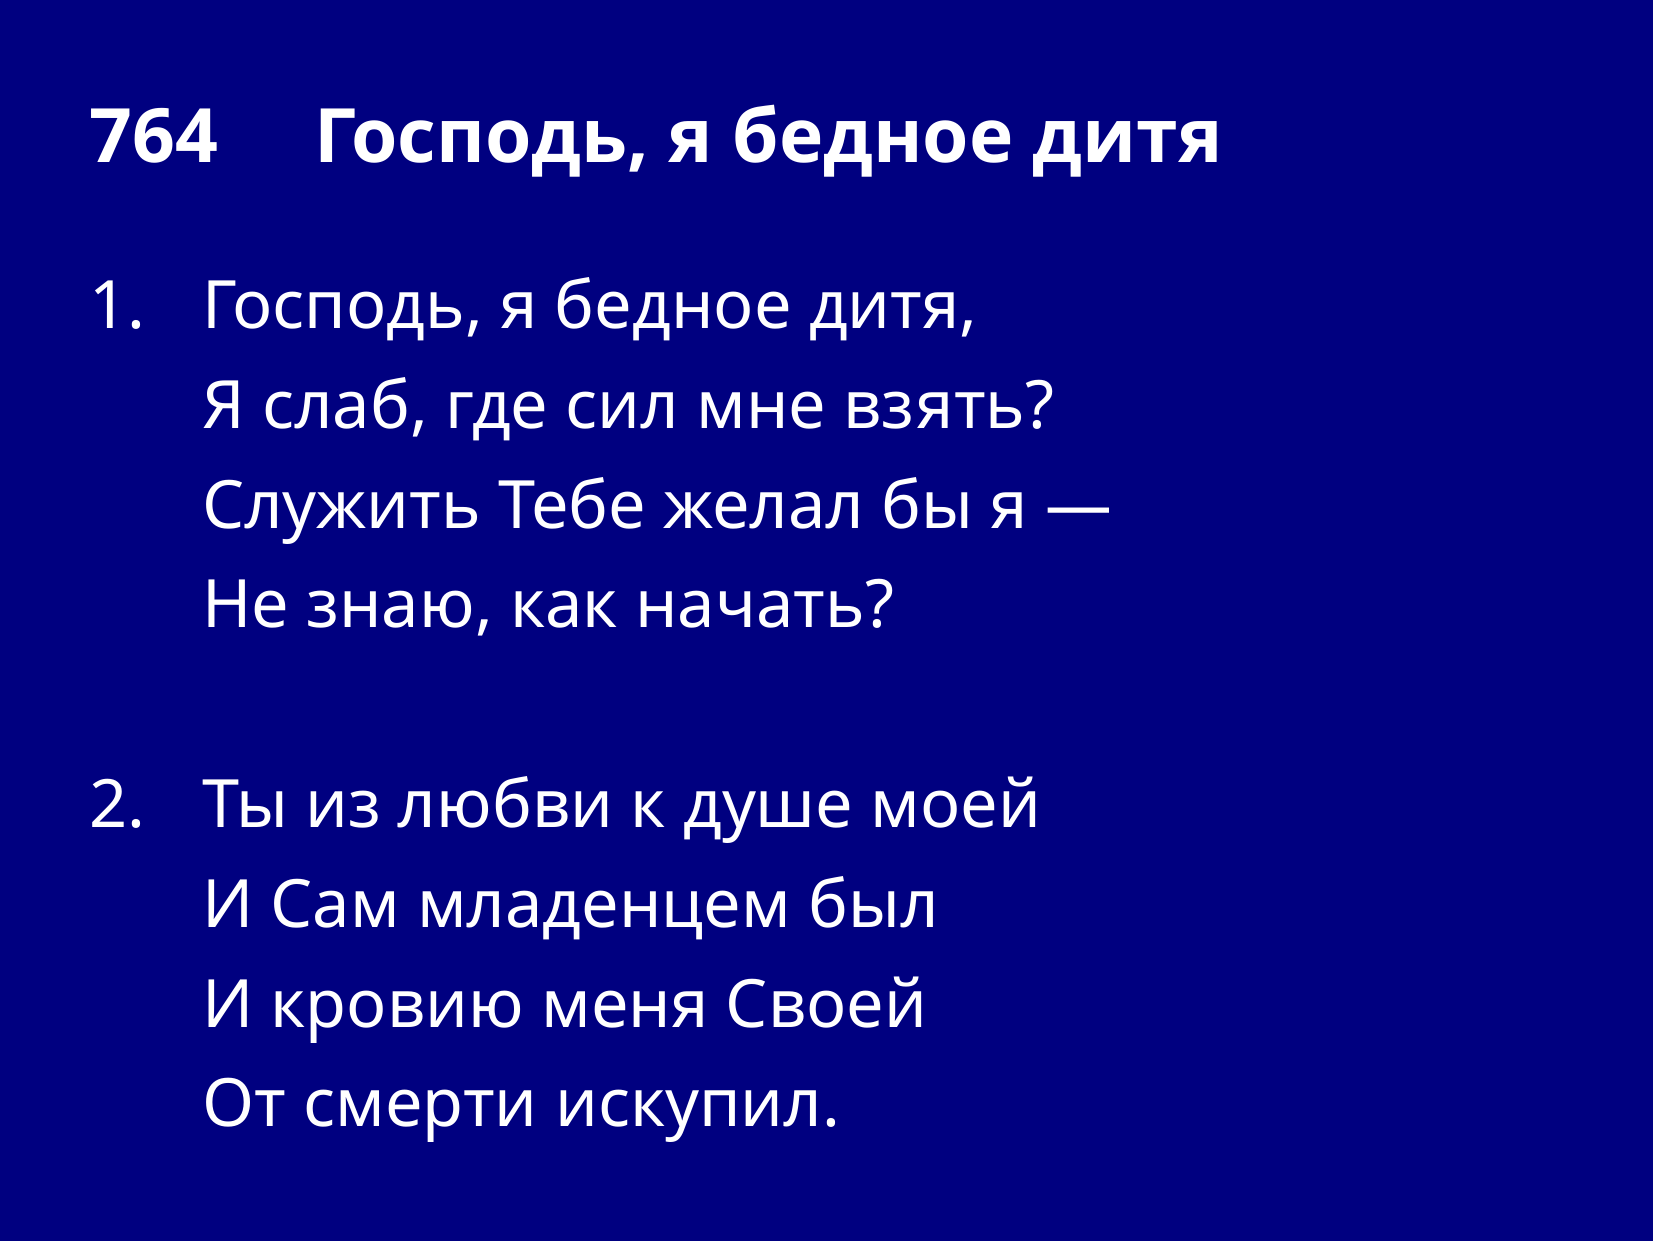

764	Господь, я бедное дитя
1.	Господь, я бедное дитя,
	Я слаб, где сил мне взять?
	Служить Тебе желал бы я —
	Не знаю, как начать?
2.	Ты из любви к душе моей
	И Сам младенцем был
	И кровию меня Своей
	От смерти искупил.